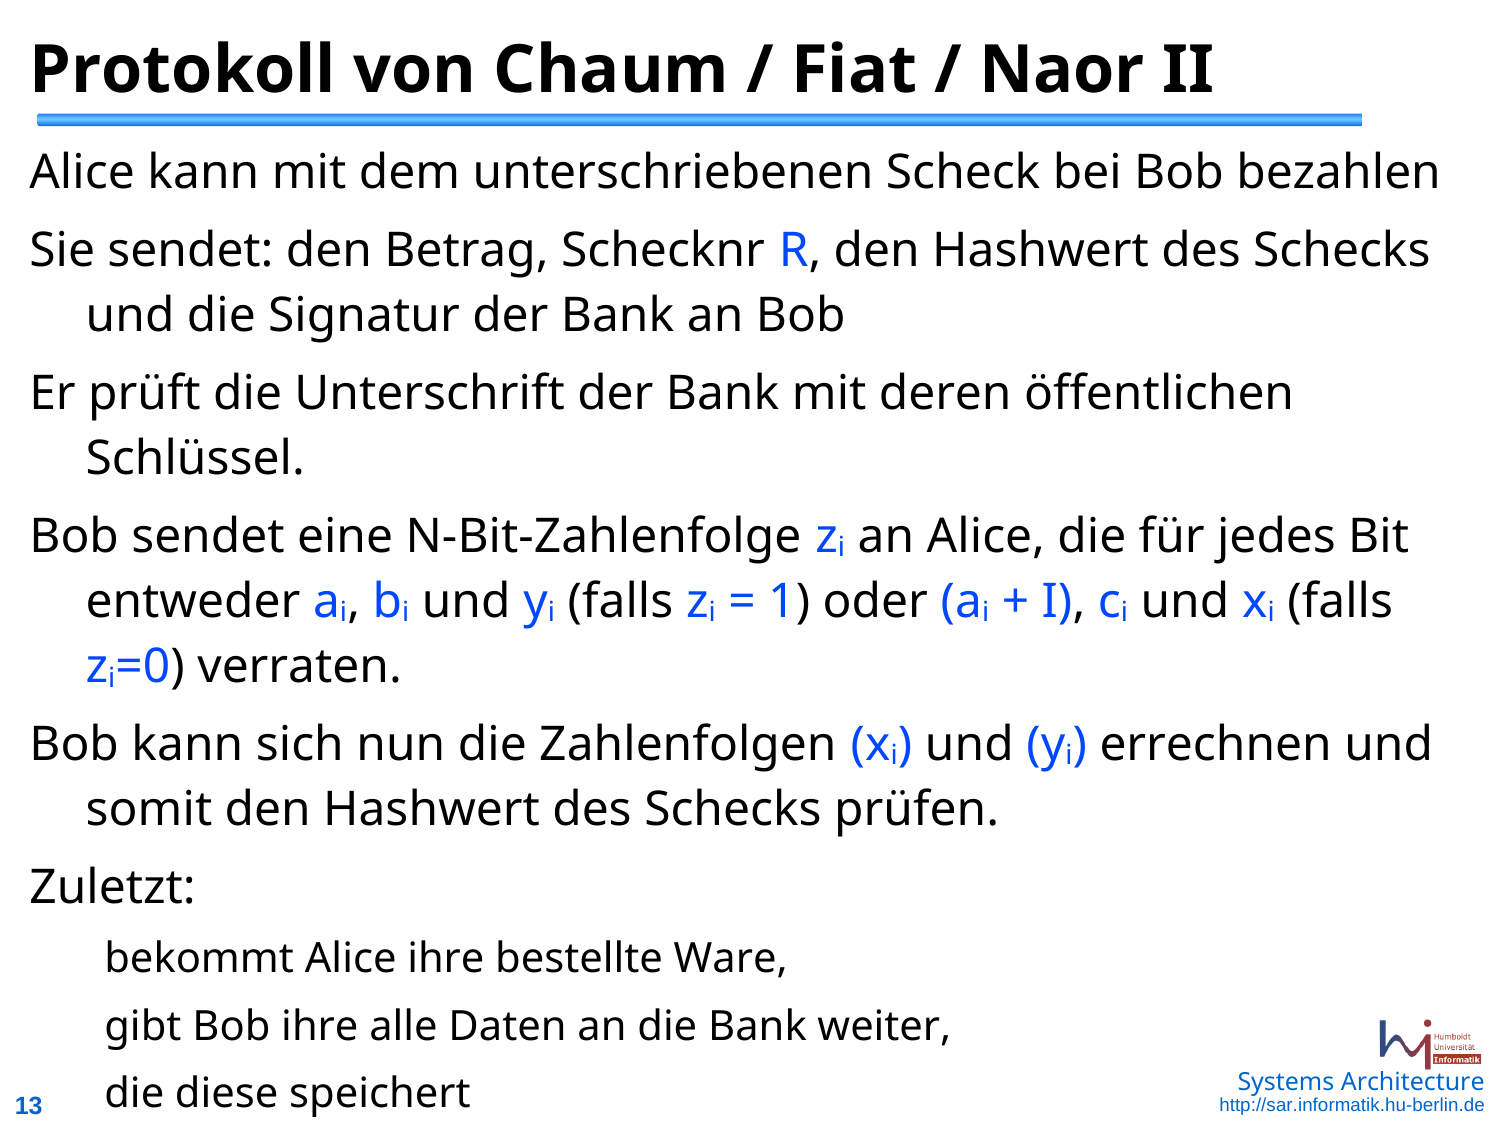

# Protokoll von Chaum / Fiat / Naor II
Alice kann mit dem unterschriebenen Scheck bei Bob bezahlen
Sie sendet: den Betrag, Schecknr R, den Hashwert des Schecks und die Signatur der Bank an Bob
Er prüft die Unterschrift der Bank mit deren öffentlichen Schlüssel.
Bob sendet eine N-Bit-Zahlenfolge zi an Alice, die für jedes Bit entweder ai, bi und yi (falls zi = 1) oder (ai + I), ci und xi (falls zi=0) verraten.
Bob kann sich nun die Zahlenfolgen (xi) und (yi) errechnen und somit den Hashwert des Schecks prüfen.
Zuletzt:
bekommt Alice ihre bestellte Ware,
gibt Bob ihre alle Daten an die Bank weiter,
die diese speichert
und den entsprechenden Betrag auf sein Konto gutschreibt